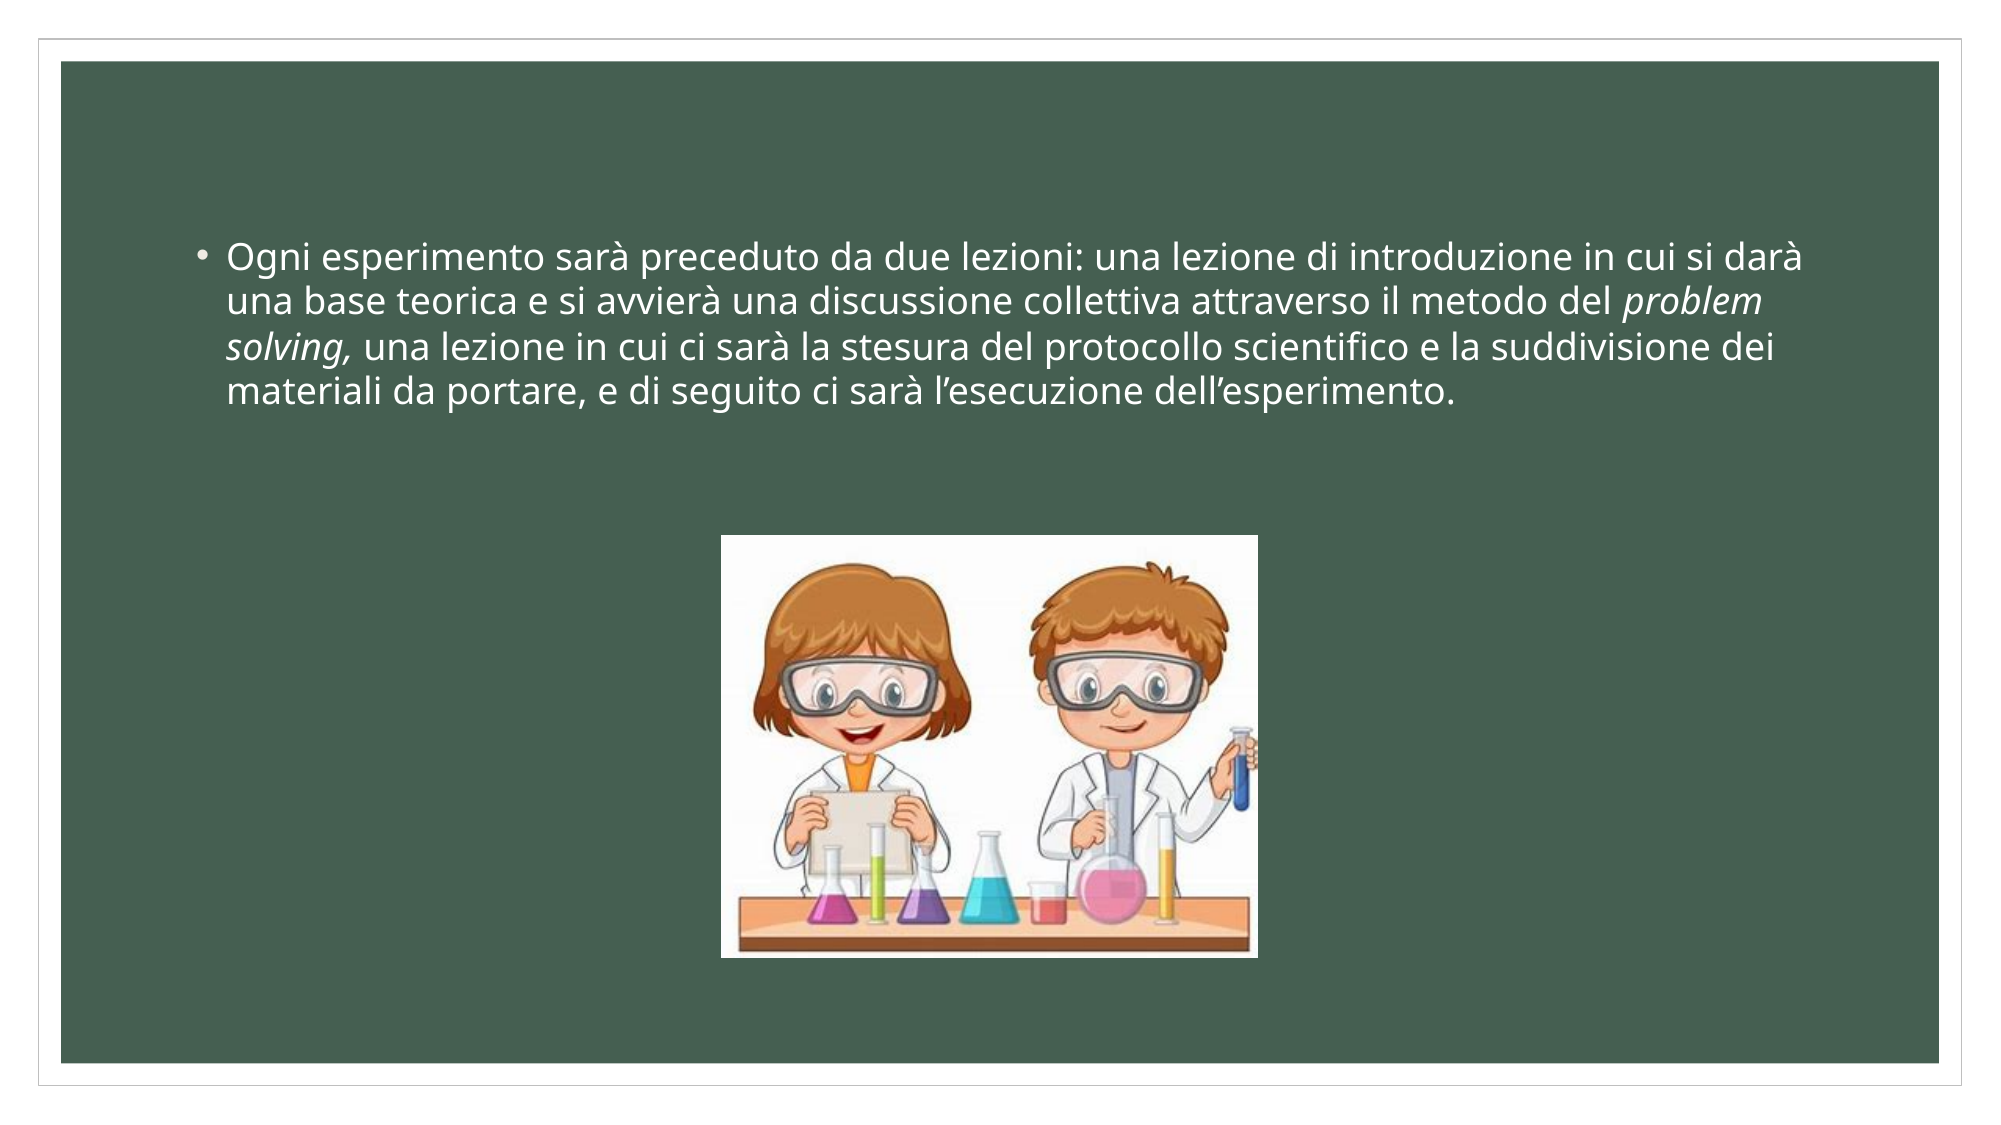

# Ogni esperimento sarà preceduto da due lezioni: una lezione di introduzione in cui si darà una base teorica e si avvierà una discussione collettiva attraverso il metodo del problem solving, una lezione in cui ci sarà la stesura del protocollo scientifico e la suddivisione dei materiali da portare, e di seguito ci sarà l’esecuzione dell’esperimento.